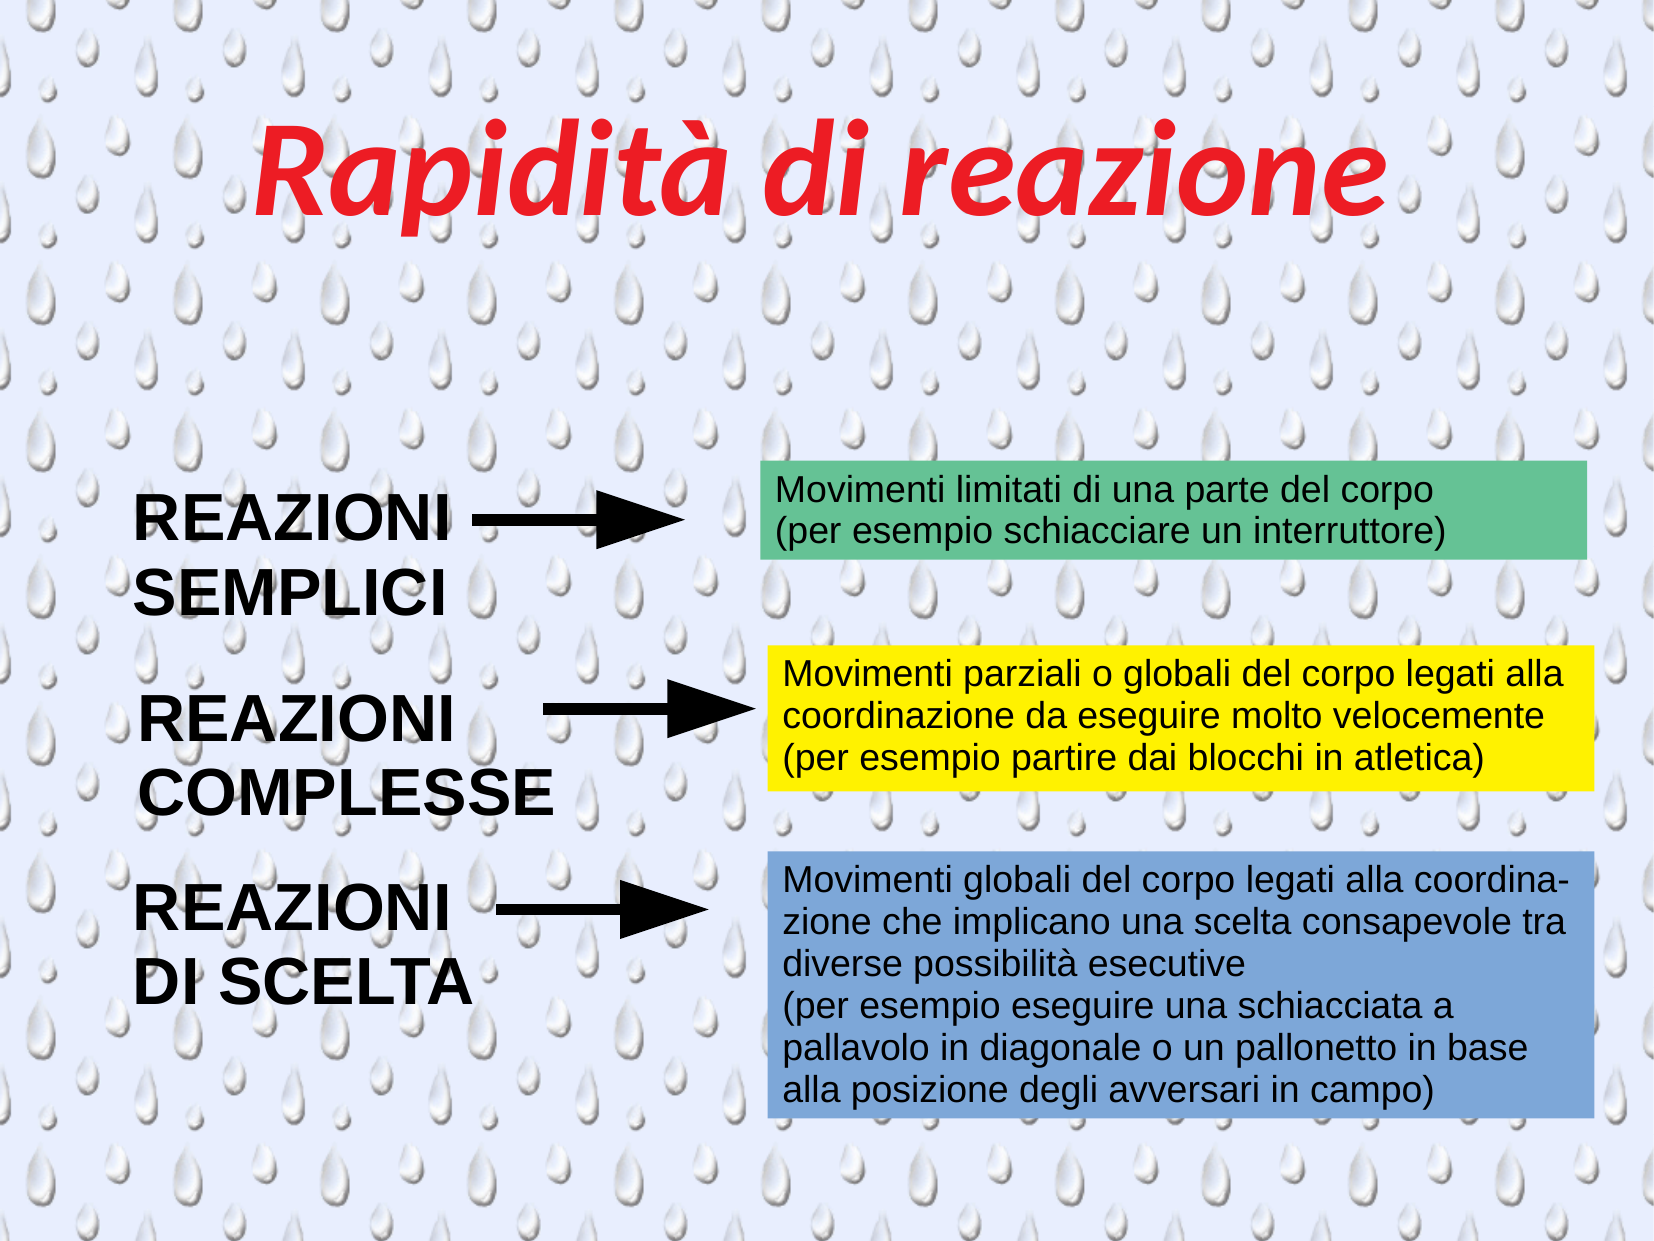

Rapidità di reazione
Movimenti limitati di una parte del corpo
(per esempio schiacciare un interruttore)
REAZIONI
SEMPLICI
Movimenti parziali o globali del corpo legati alla coordinazione da eseguire molto velocemente
(per esempio partire dai blocchi in atletica)
REAZIONI
COMPLESSE
Movimenti globali del corpo legati alla coordina-zione che implicano una scelta consapevole tra diverse possibilità esecutive
(per esempio eseguire una schiacciata a pallavolo in diagonale o un pallonetto in base alla posizione degli avversari in campo)
REAZIONI
DI SCELTA